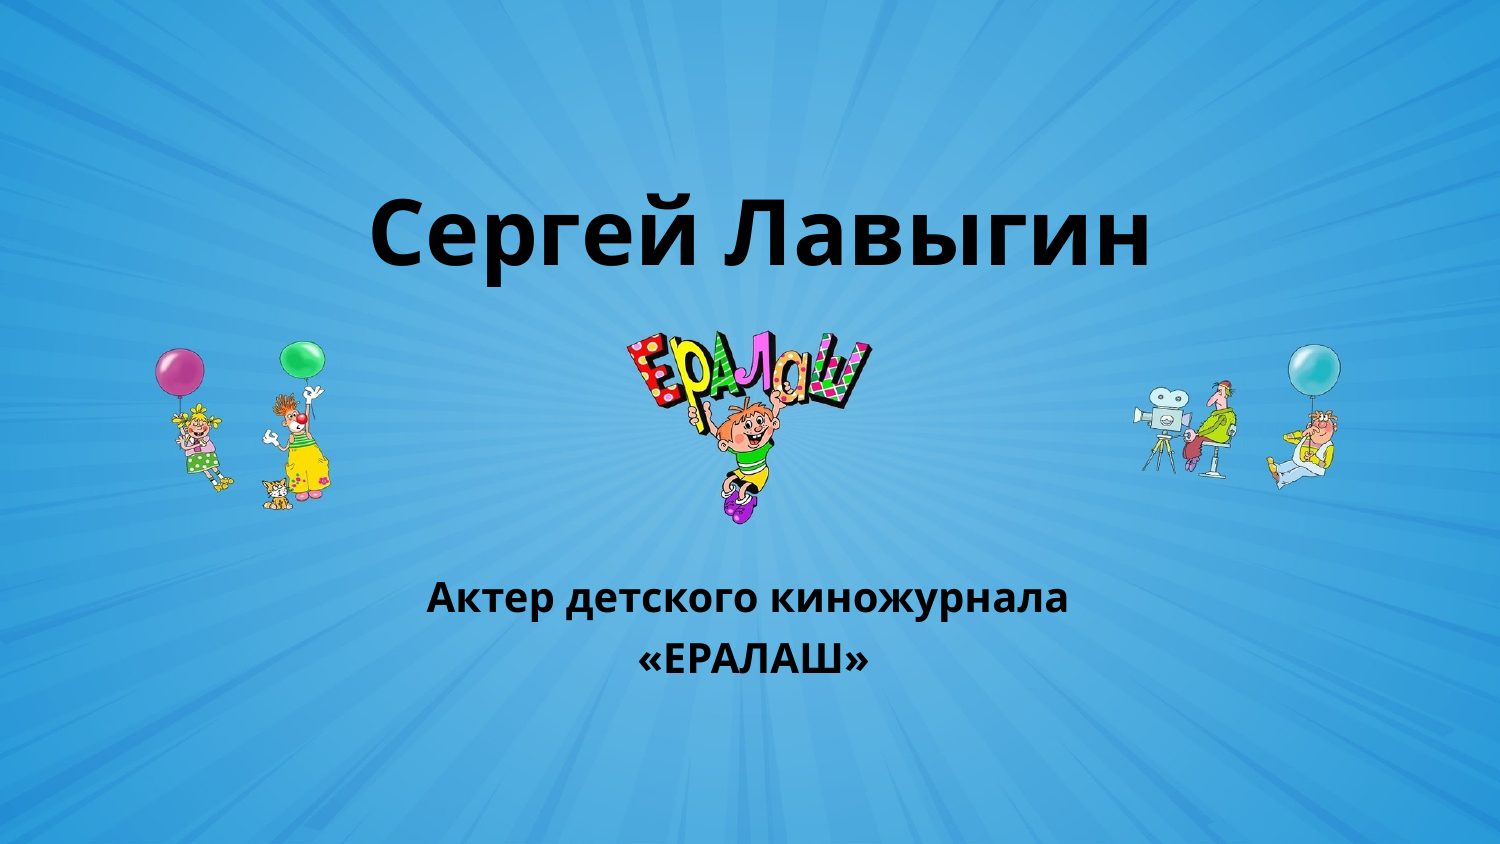

# Сергей Лавыгин
Актер детского киножурнала
 «ЕРАЛАШ»